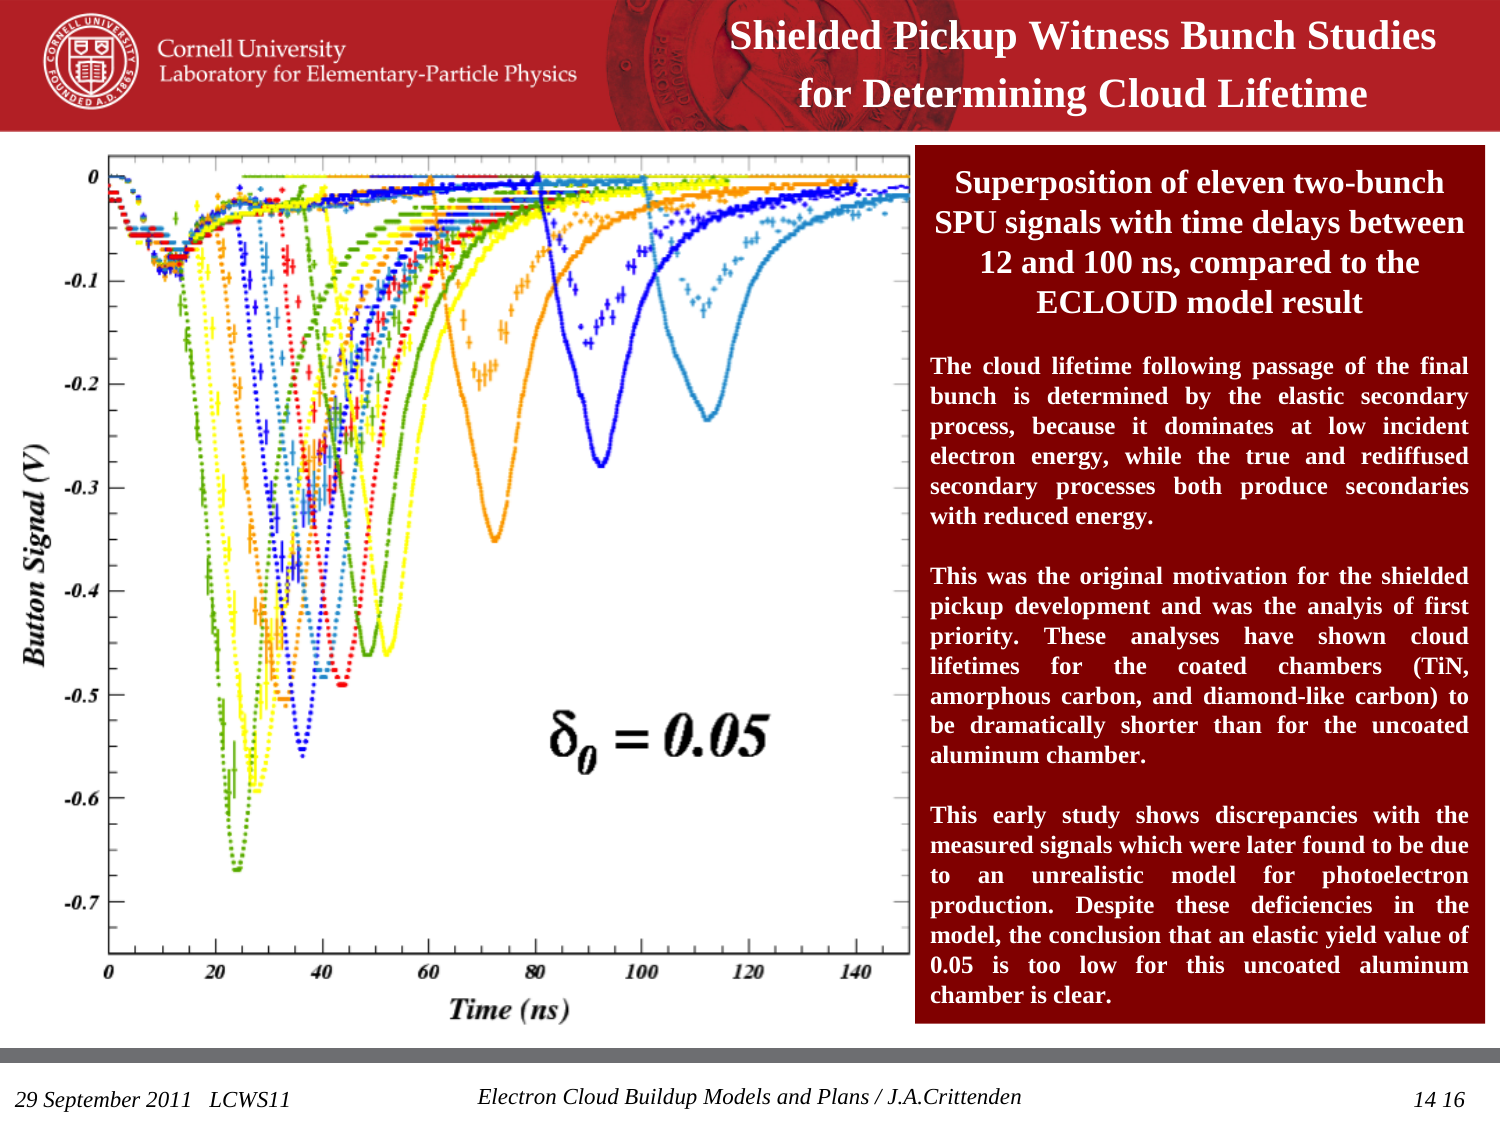

# Shielded Pickup Witness Bunch Studies for Determining Cloud Lifetime
Superposition of eleven two-bunch SPU signals with time delays between 12 and 100 ns, compared to the ECLOUD model result
The cloud lifetime following passage of the final bunch is determined by the elastic secondary process, because it dominates at low incident electron energy, while the true and rediffused secondary processes both produce secondaries with reduced energy.
This was the original motivation for the shielded pickup development and was the analyis of first priority. These analyses have shown cloud lifetimes for the coated chambers (TiN, amorphous carbon, and diamond-like carbon) to be dramatically shorter than for the uncoated aluminum chamber.
This early study shows discrepancies with the measured signals which were later found to be due to an unrealistic model for photoelectron production. Despite these deficiencies in the model, the conclusion that an elastic yield value of 0.05 is too low for this uncoated aluminum chamber is clear.